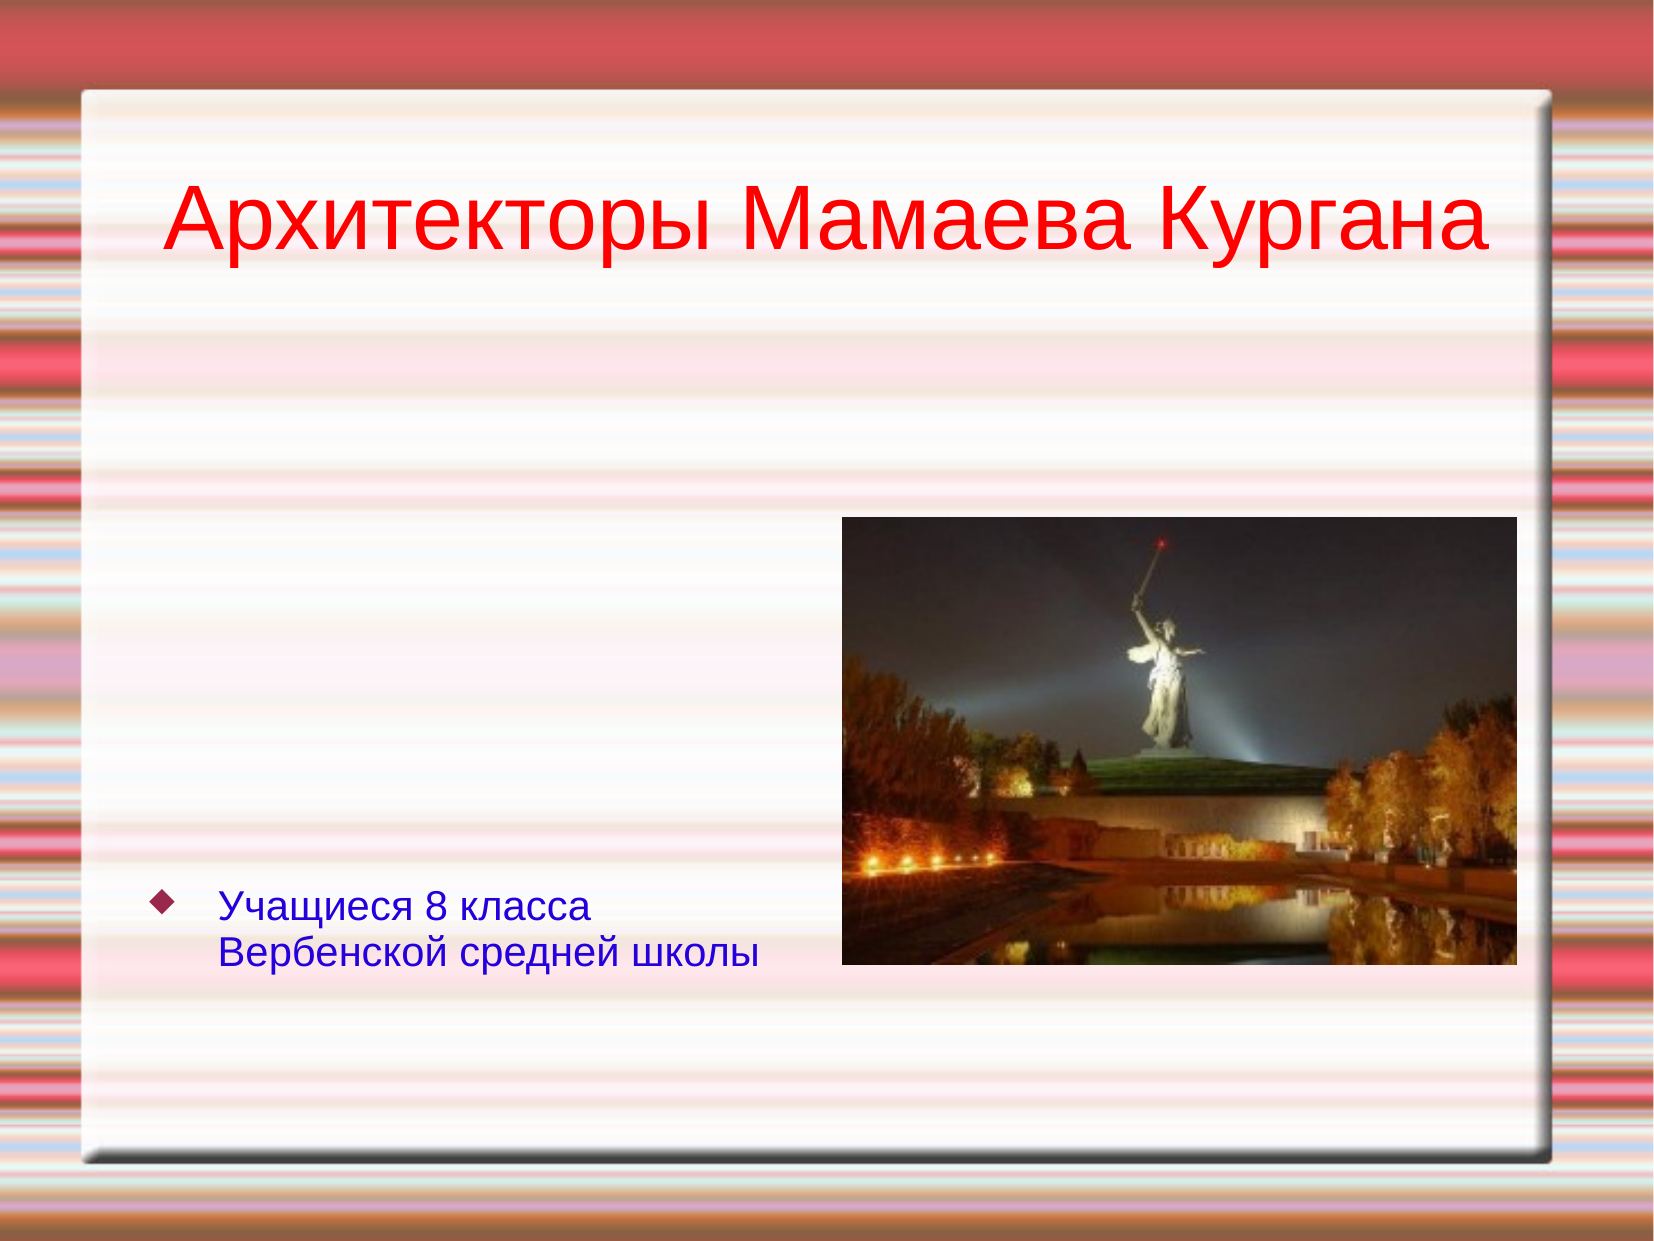

# Архитекторы Мамаева Кургана
Учащиеся 8 класса Вербенской средней школы